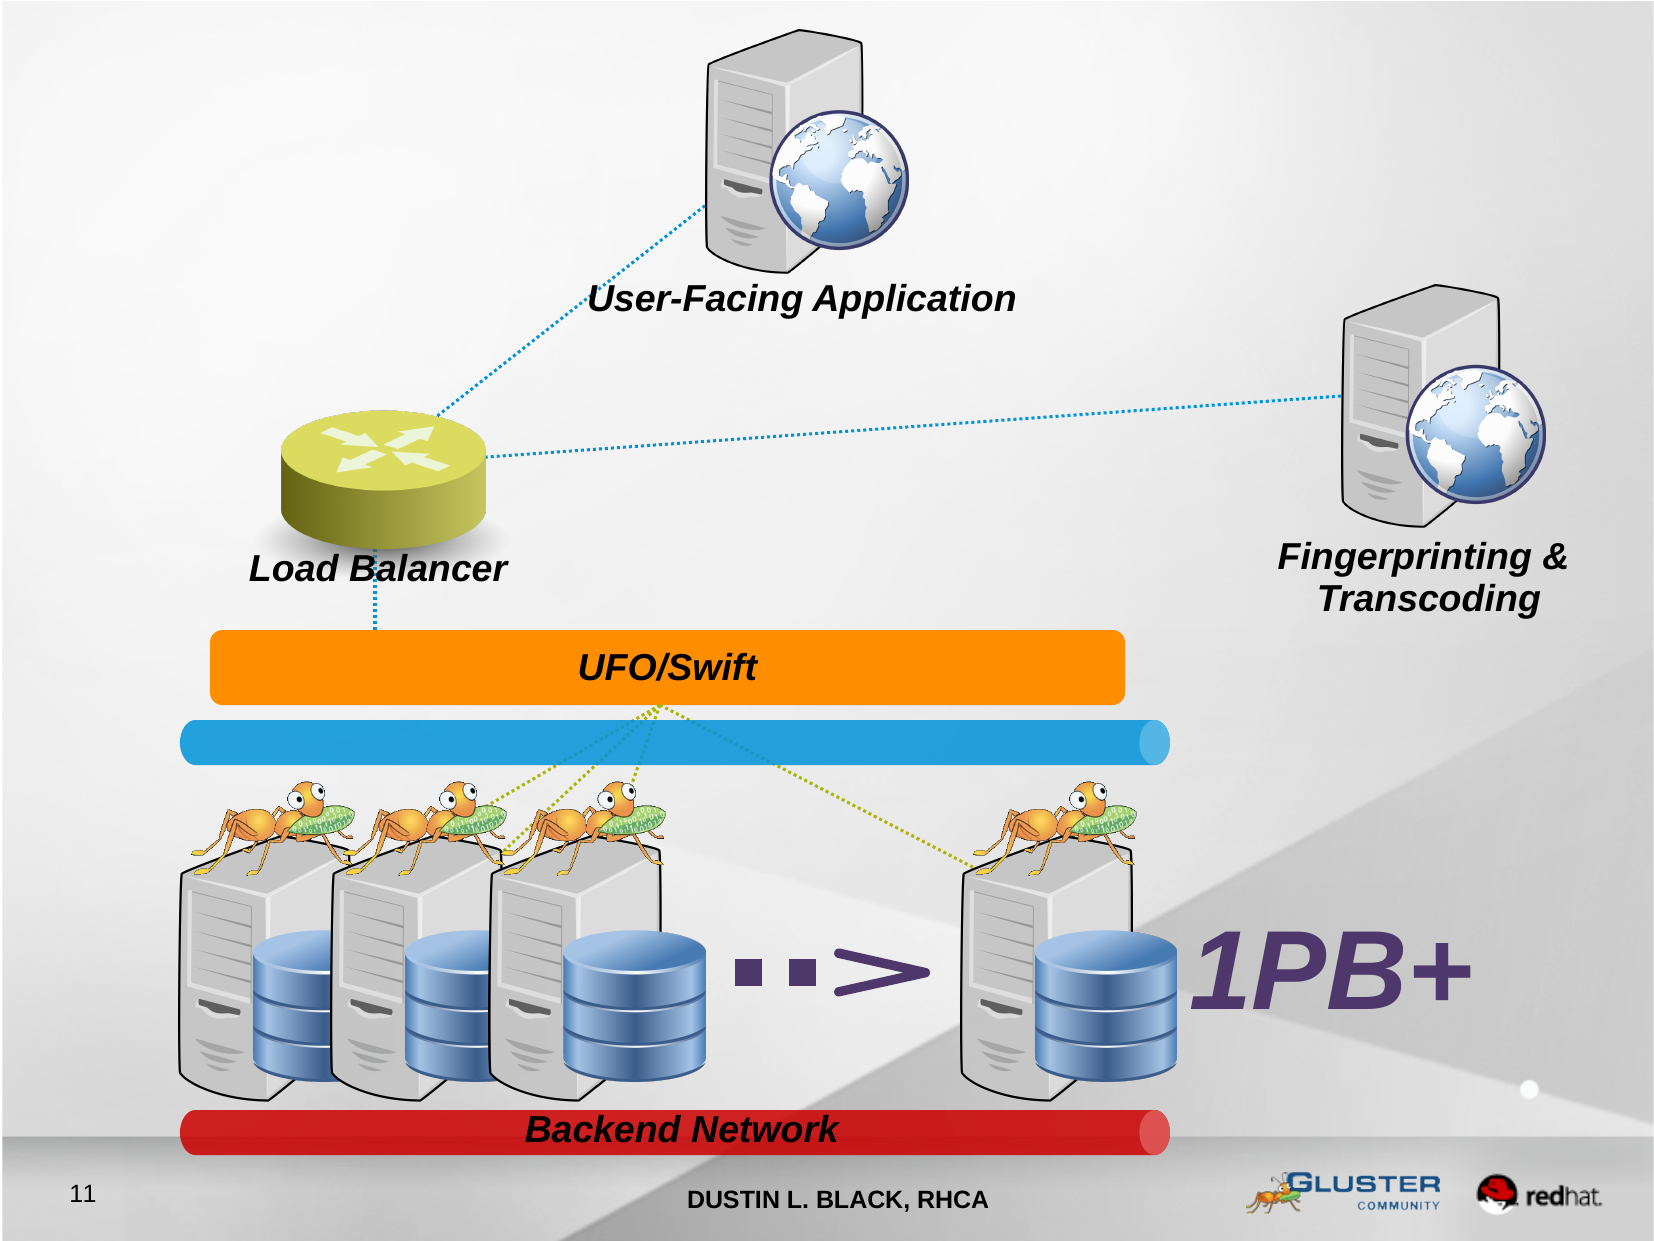

User-Facing Application
Load Balancer
Fingerprinting &
 Transcoding
UFO/Swift
1PB+
Backend Network